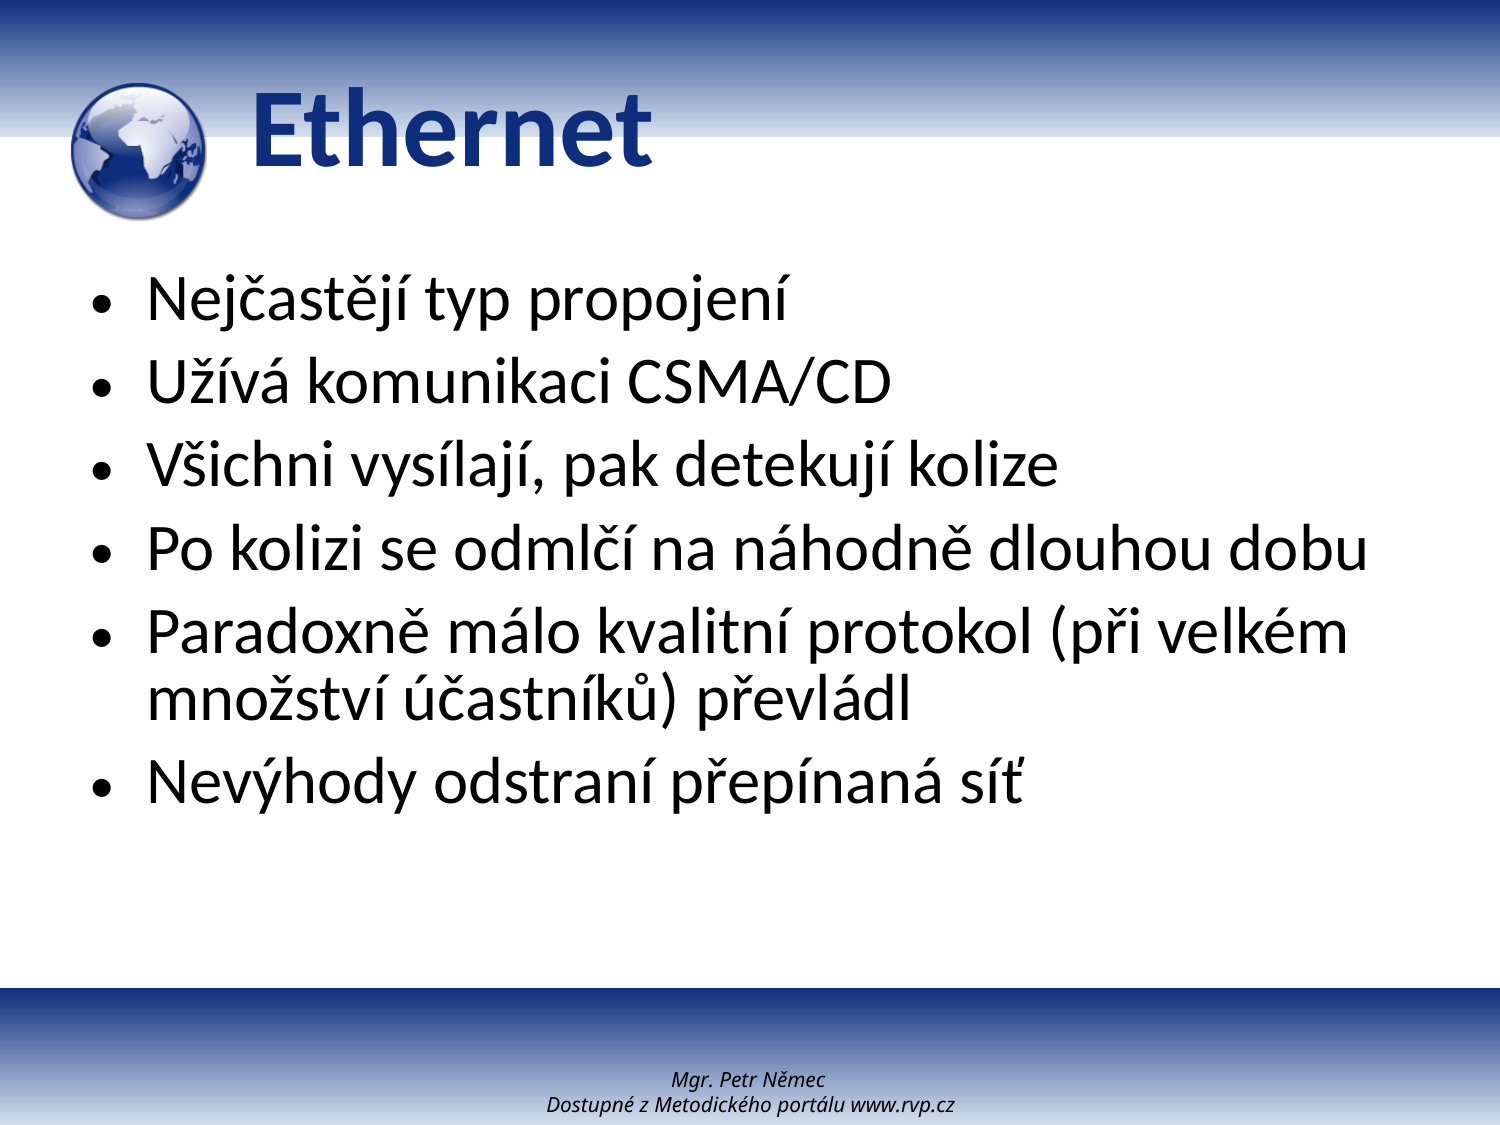

# Ethernet
Nejčastějí typ propojení
Užívá komunikaci CSMA/CD
Všichni vysílají, pak detekují kolize
Po kolizi se odmlčí na náhodně dlouhou dobu
Paradoxně málo kvalitní protokol (při velkém množství účastníků) převládl
Nevýhody odstraní přepínaná síť